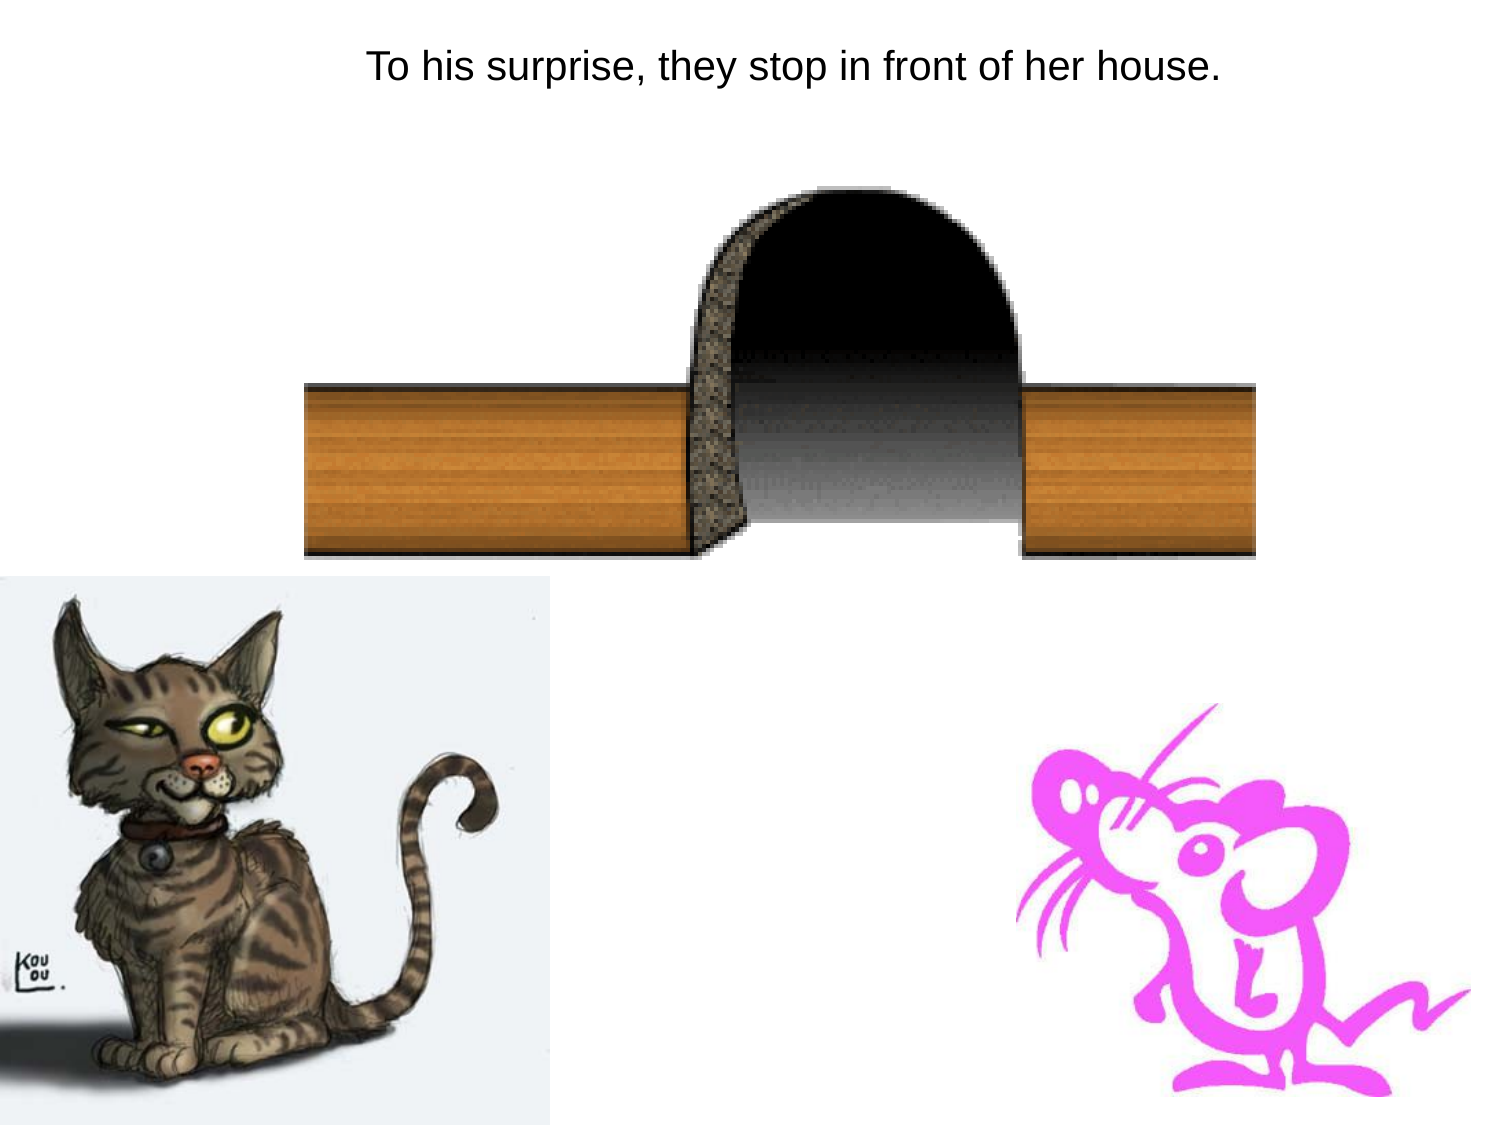

To his surprise, they stop in front of her house.